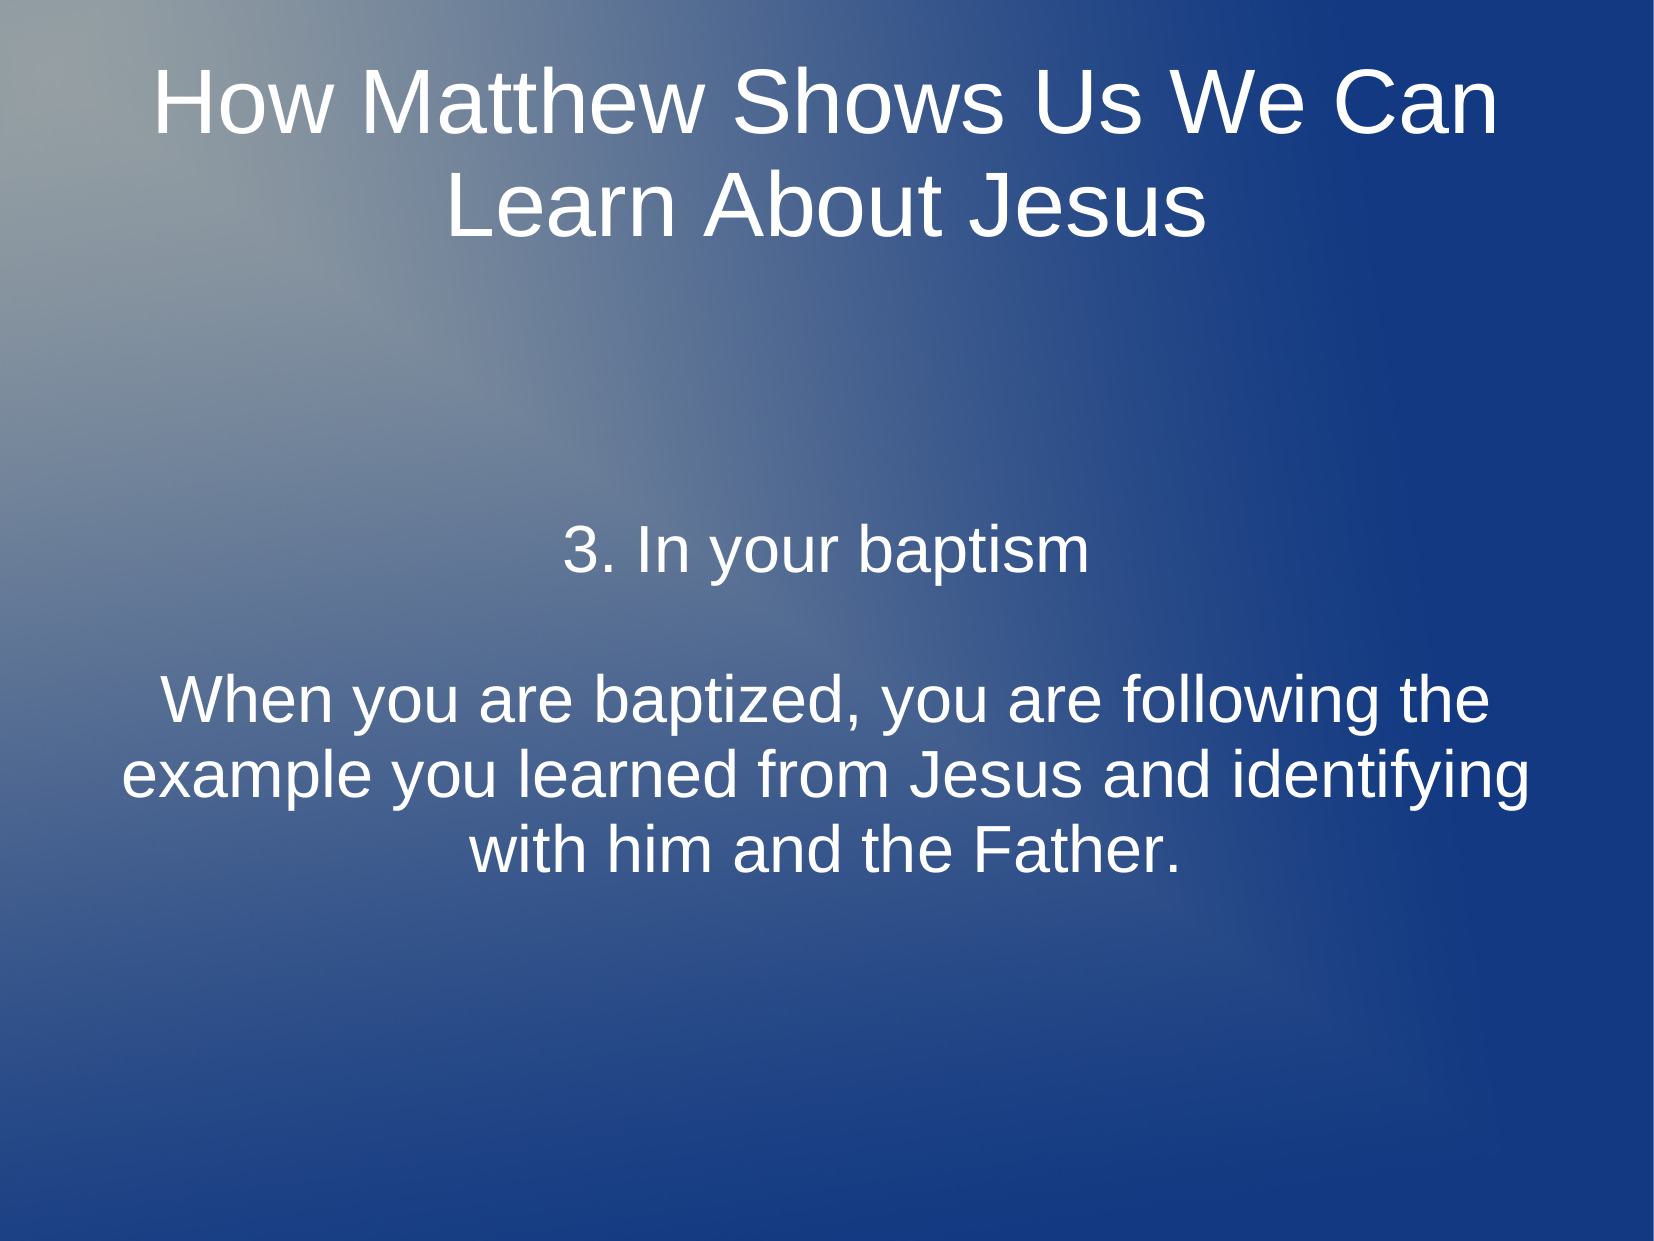

# How Matthew Shows Us We Can Learn About Jesus
3. In your baptism
When you are baptized, you are following the example you learned from Jesus and identifying with him and the Father.